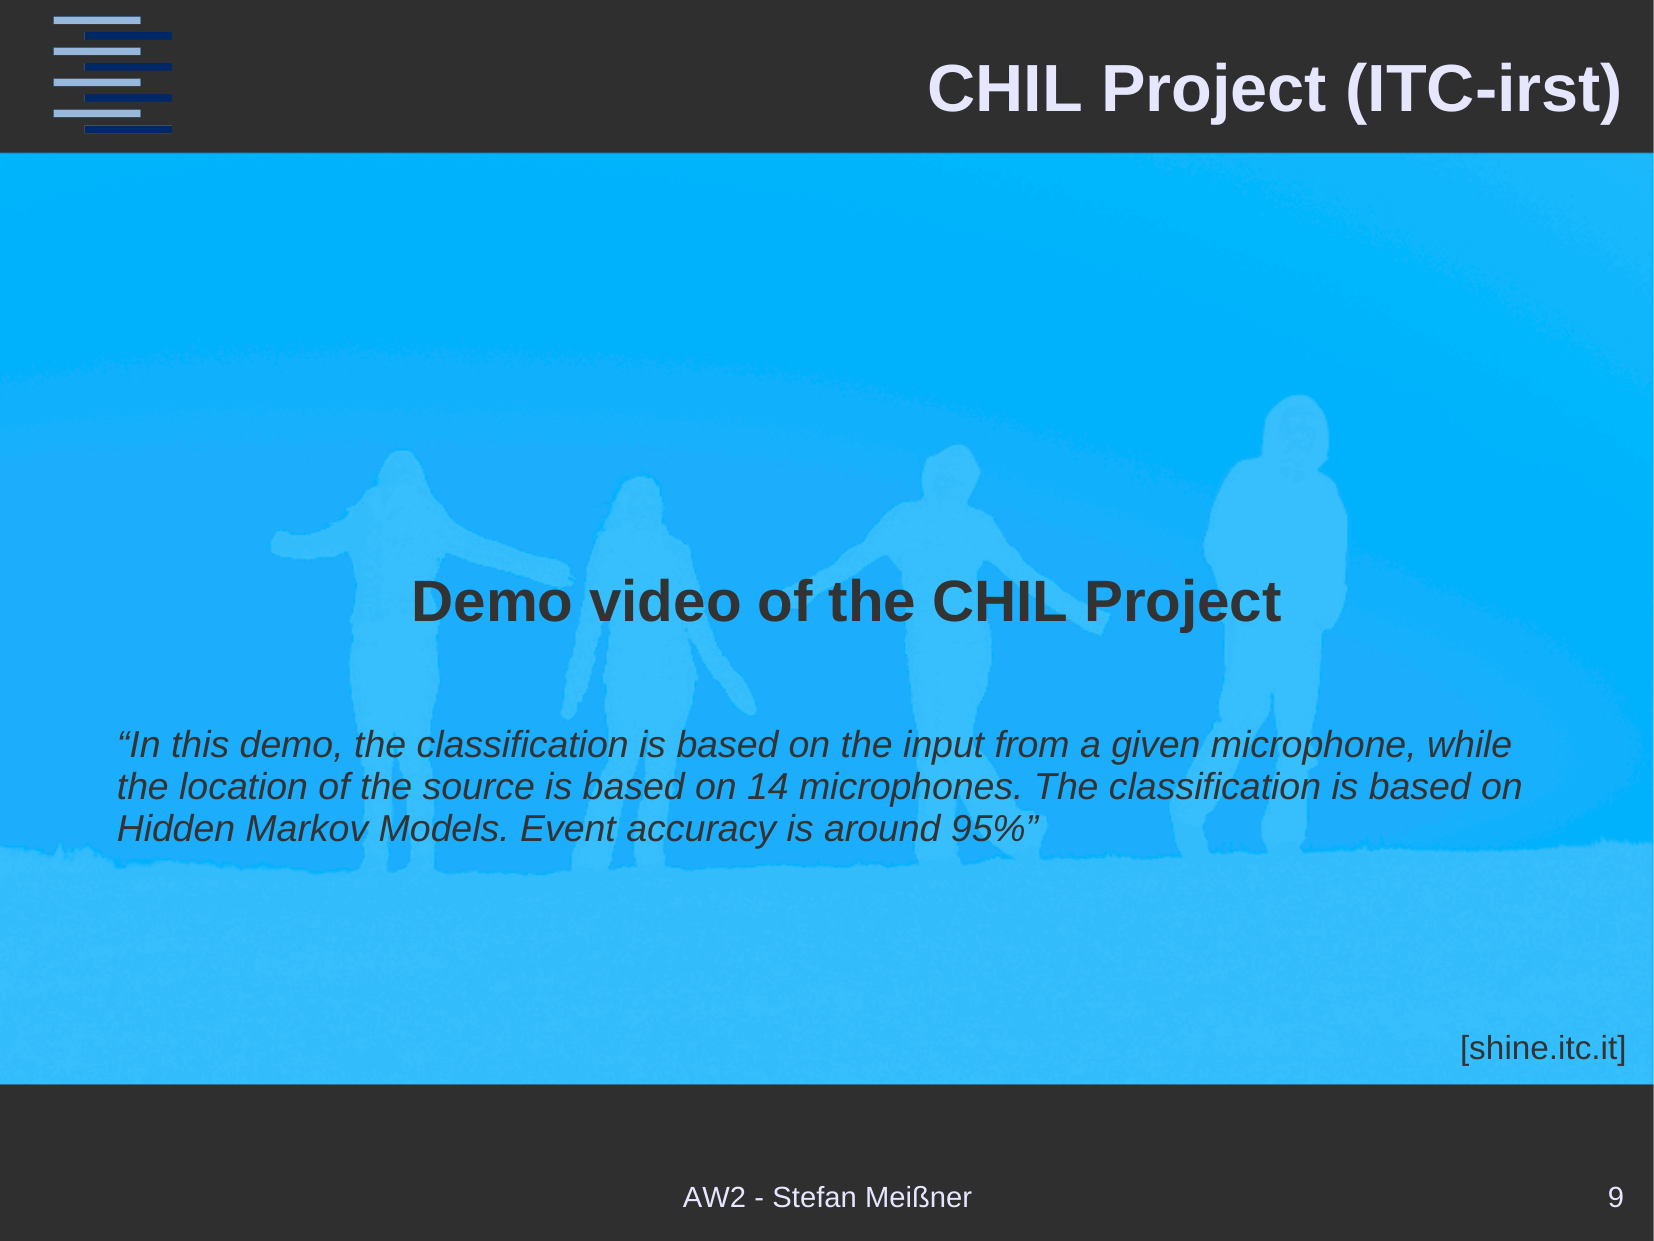

# CHIL Project (ITC-irst)
Demo video of the CHIL Project
“In this demo, the classification is based on the input from a given microphone, while the location of the source is based on 14 microphones. The classification is based on Hidden Markov Models. Event accuracy is around 95%”
[shine.itc.it]
AW2 - Stefan Meißner
9